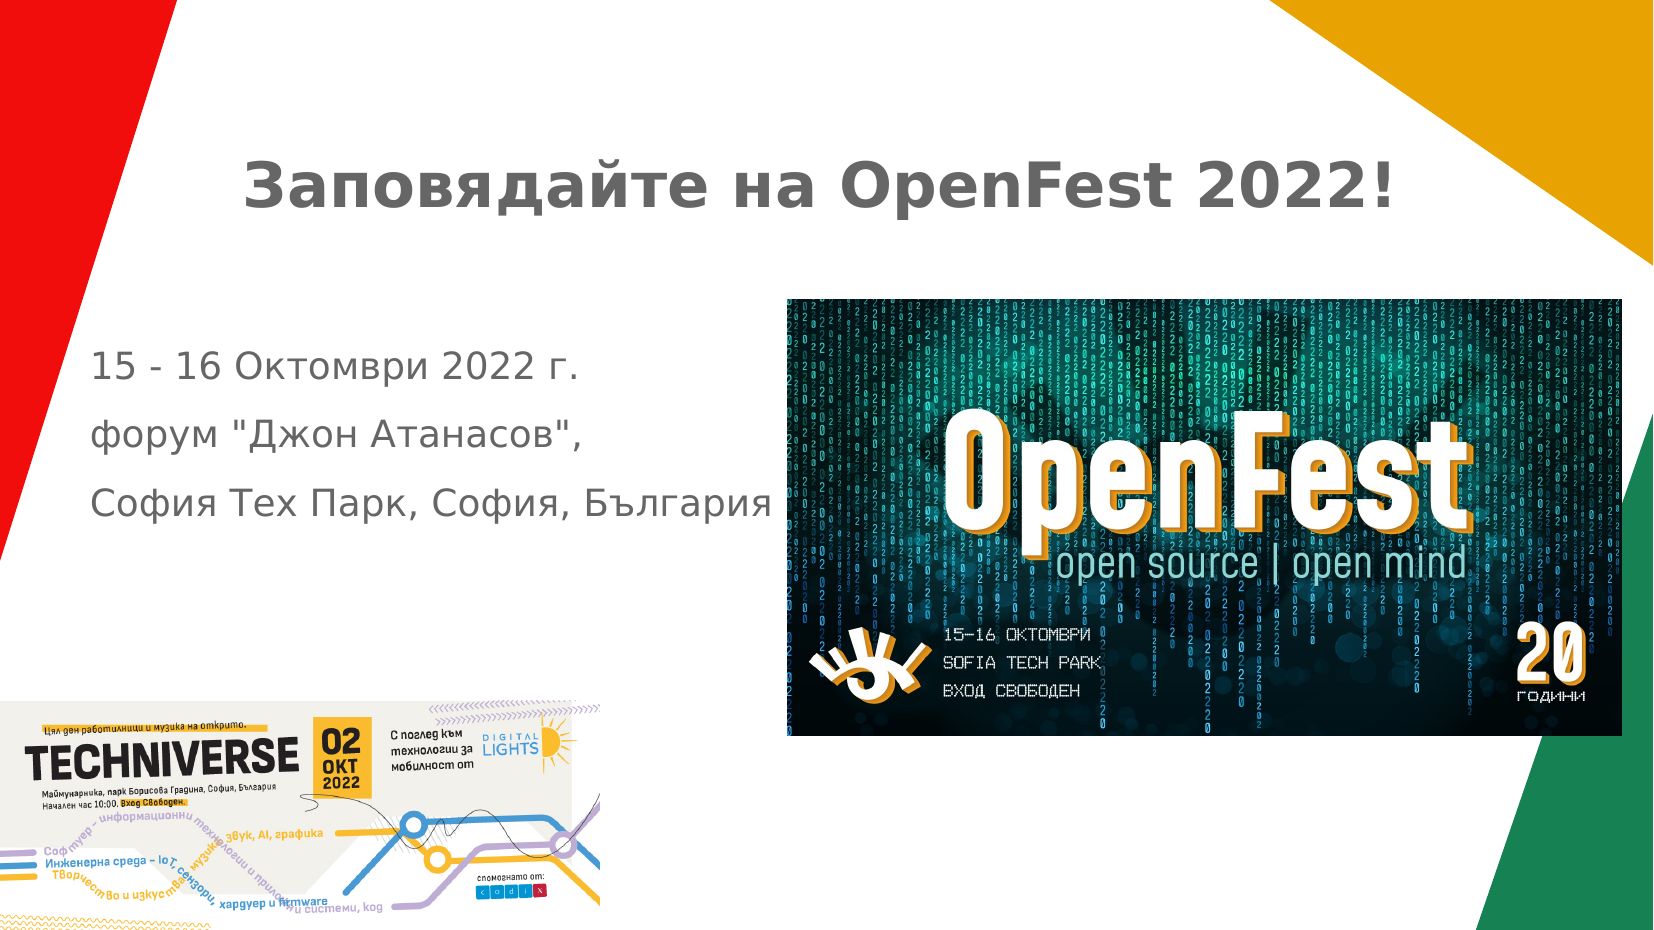

# Заповядайте на OpenFest 2022!
15 - 16 Oктомври 2022 г.
форум "Джон Атанасов",
София Тех Парк, София, България
18